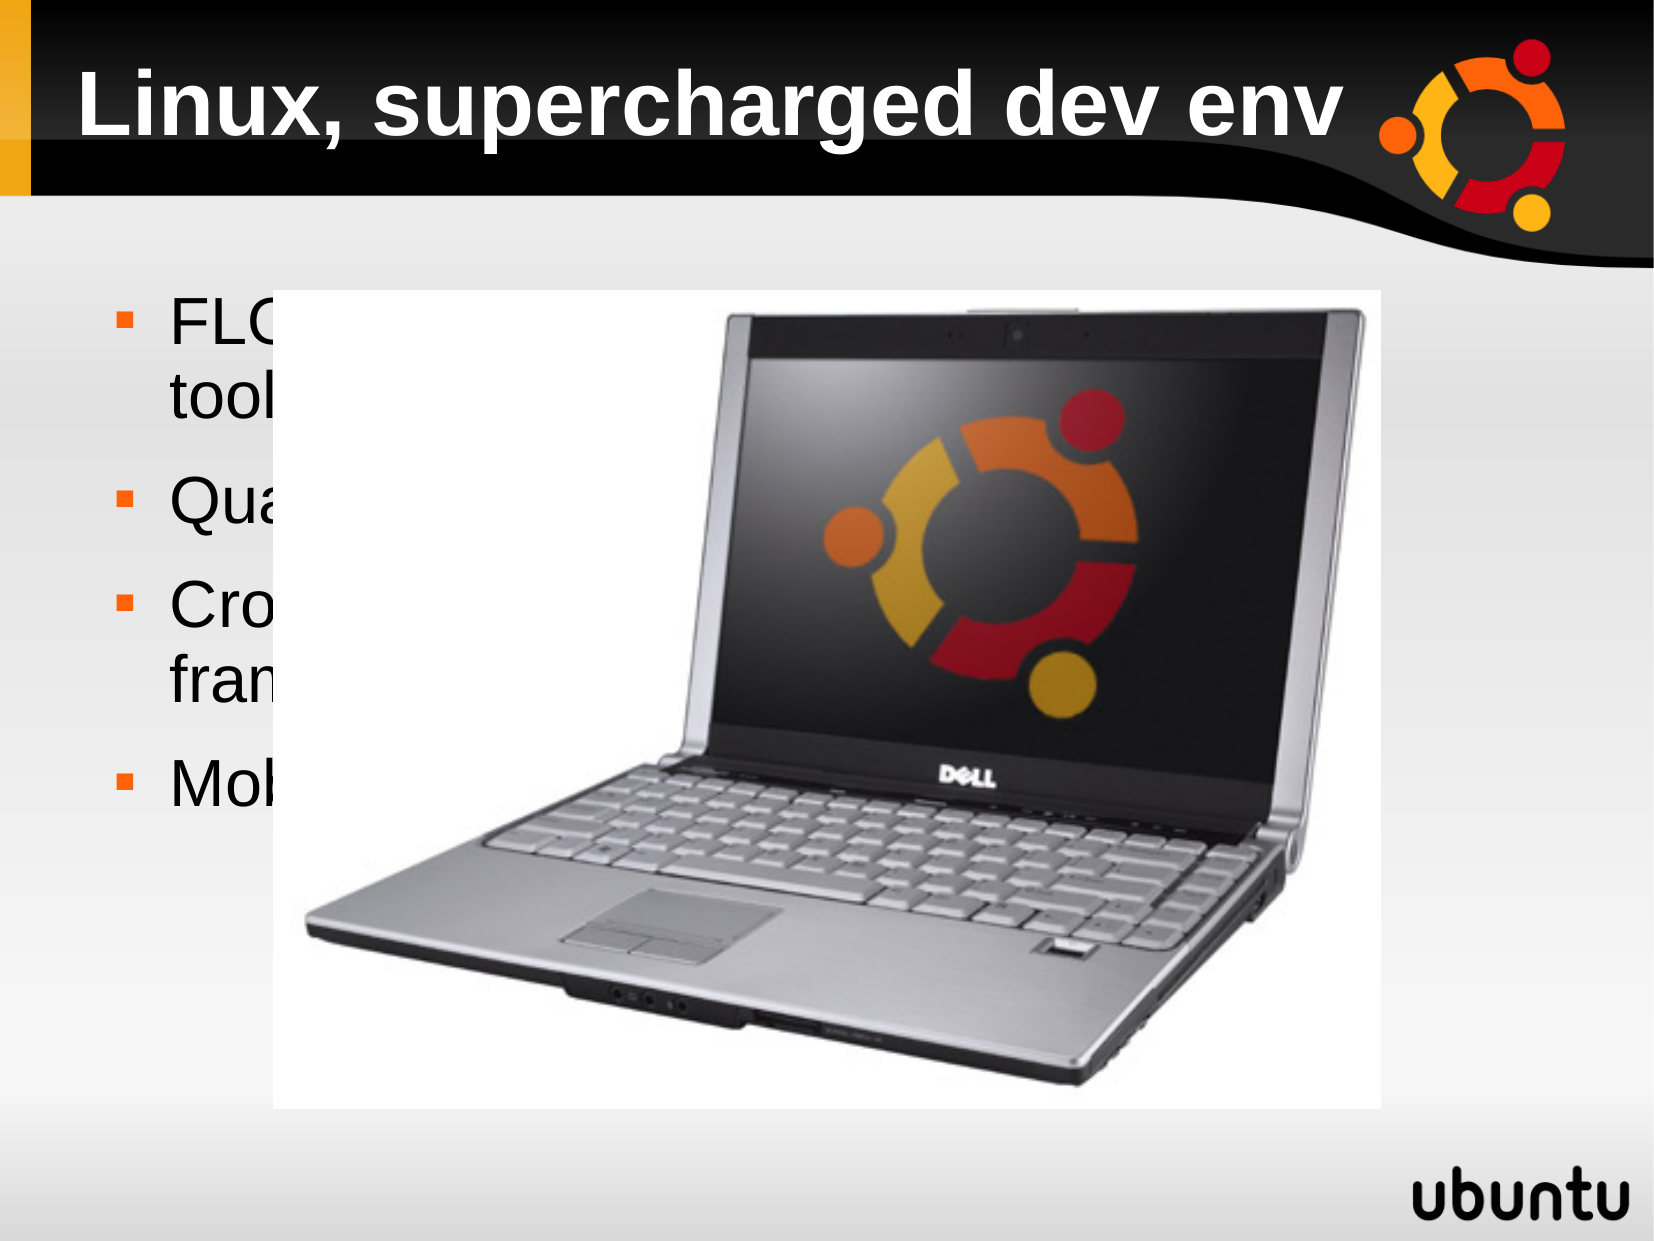

# Linux, supercharged dev env
FLOSS, gratis dev tools
Quality IDE's
Crossplatfrom frameworks
Mobile device dev